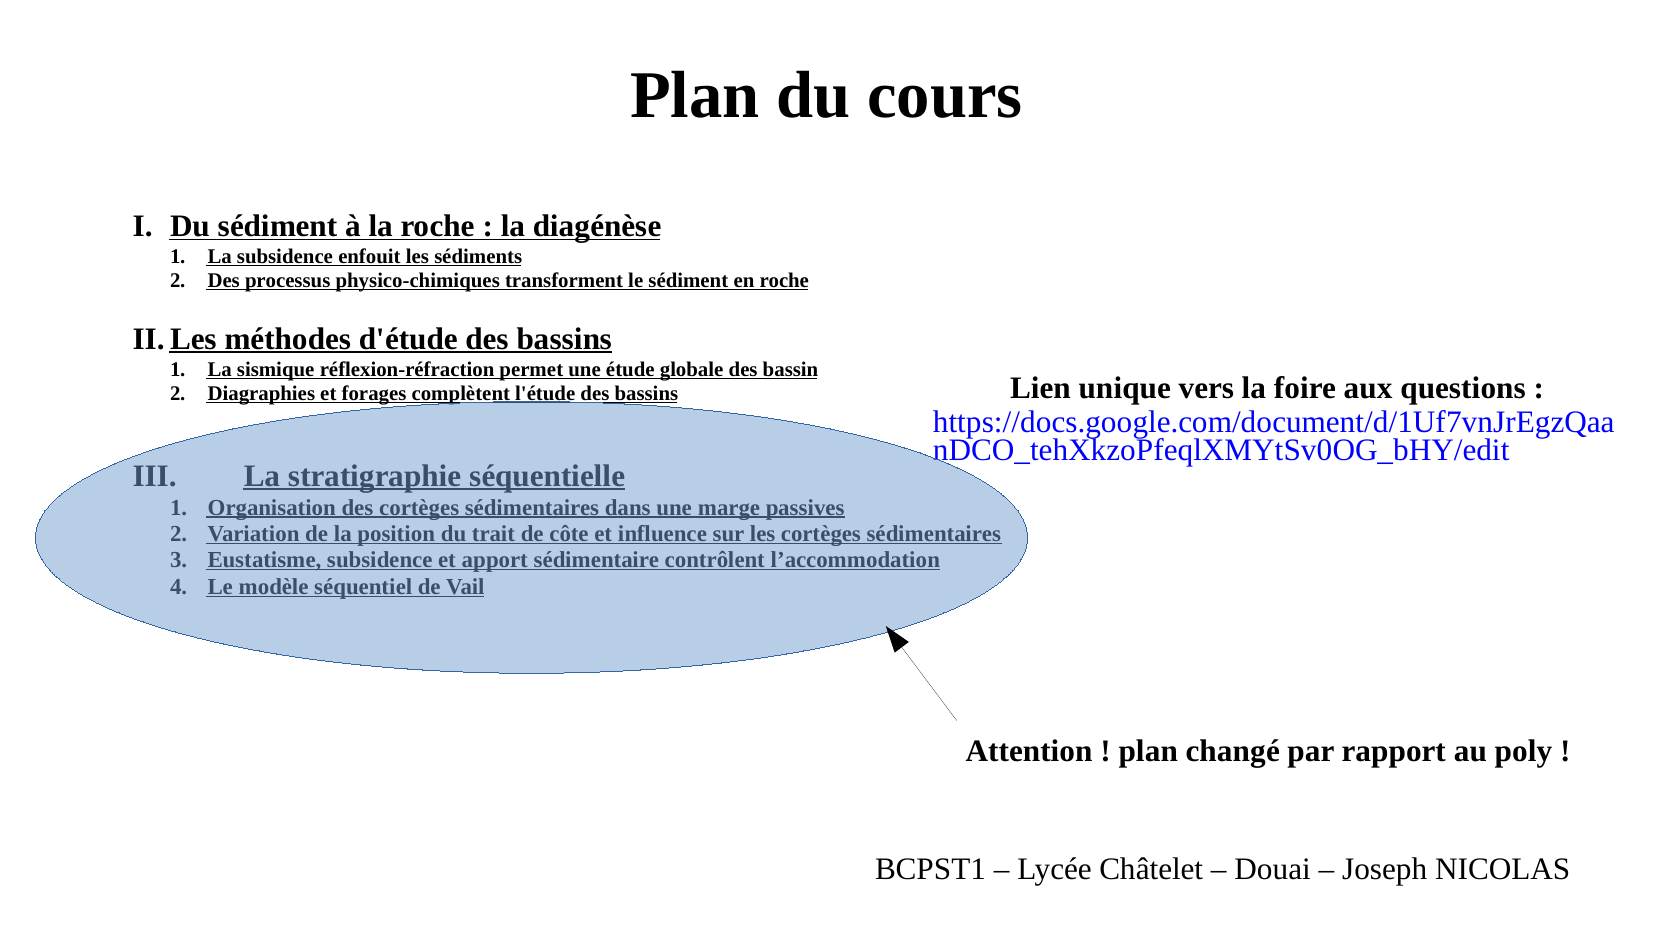

Plan du cours
Lien unique vers la foire aux questions :
https://docs.google.com/document/d/1Uf7vnJrEgzQaanDCO_tehXkzoPfeqlXMYtSv0OG_bHY/edit
Attention ! plan changé par rapport au poly !
BCPST1 – Lycée Châtelet – Douai – Joseph NICOLAS